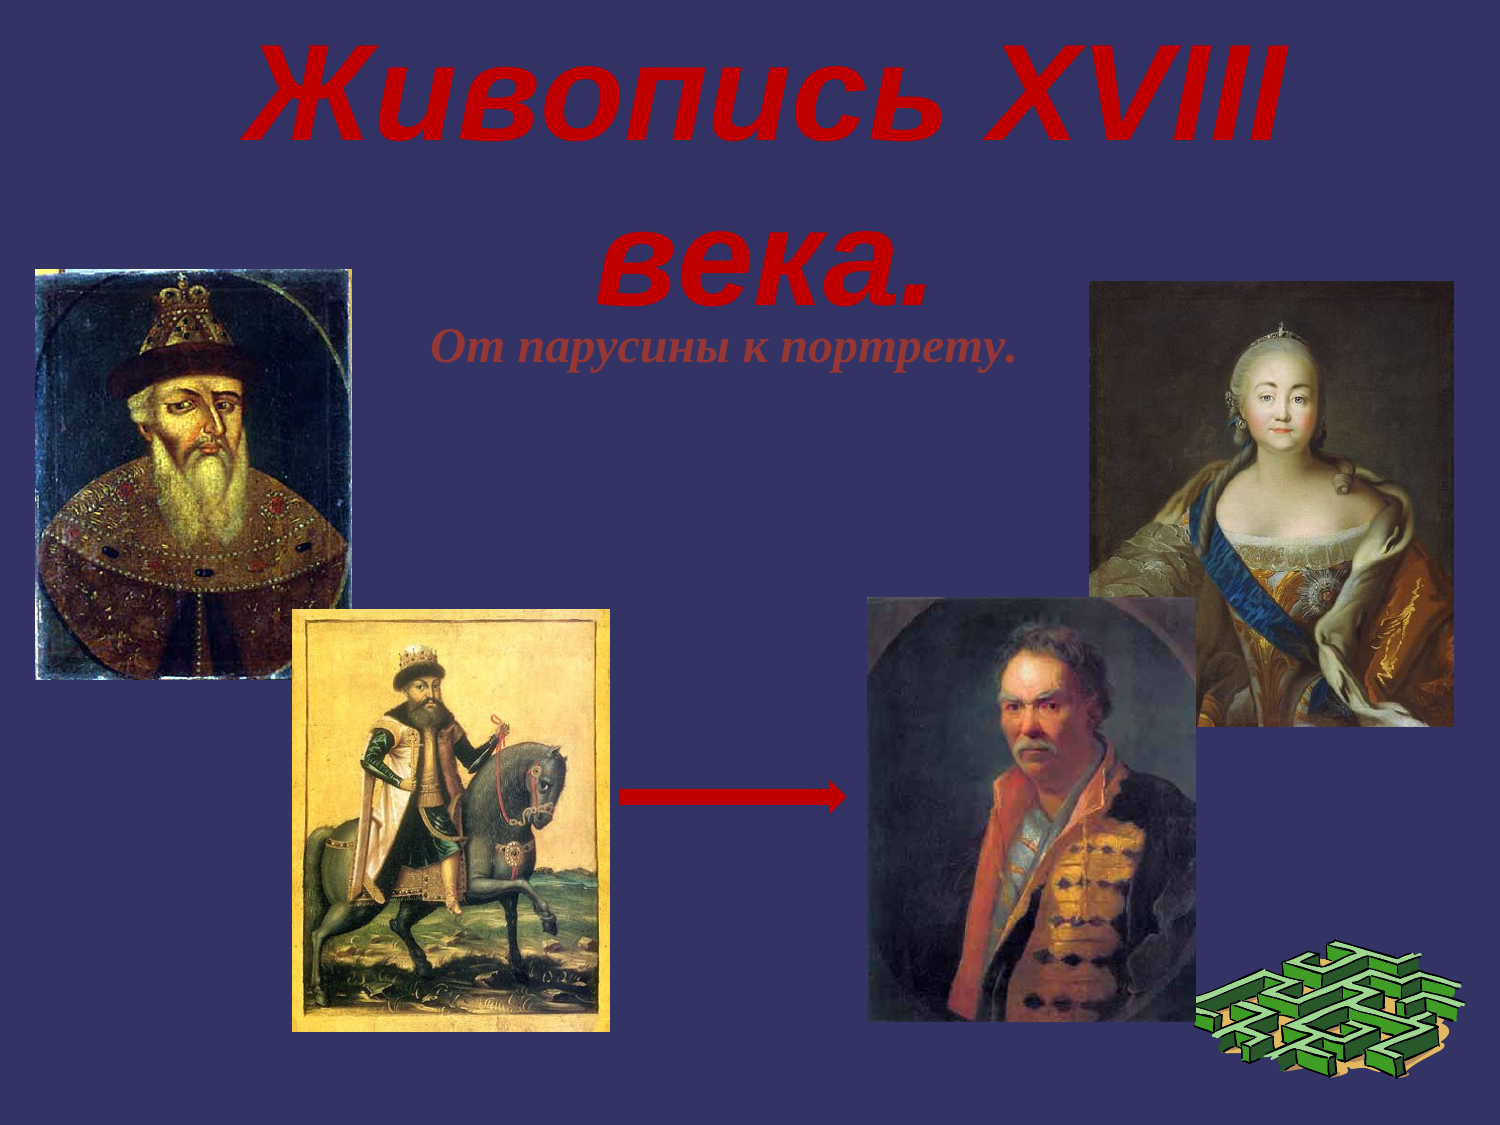

# Живопись XVIII века.
От парусины к портрету.